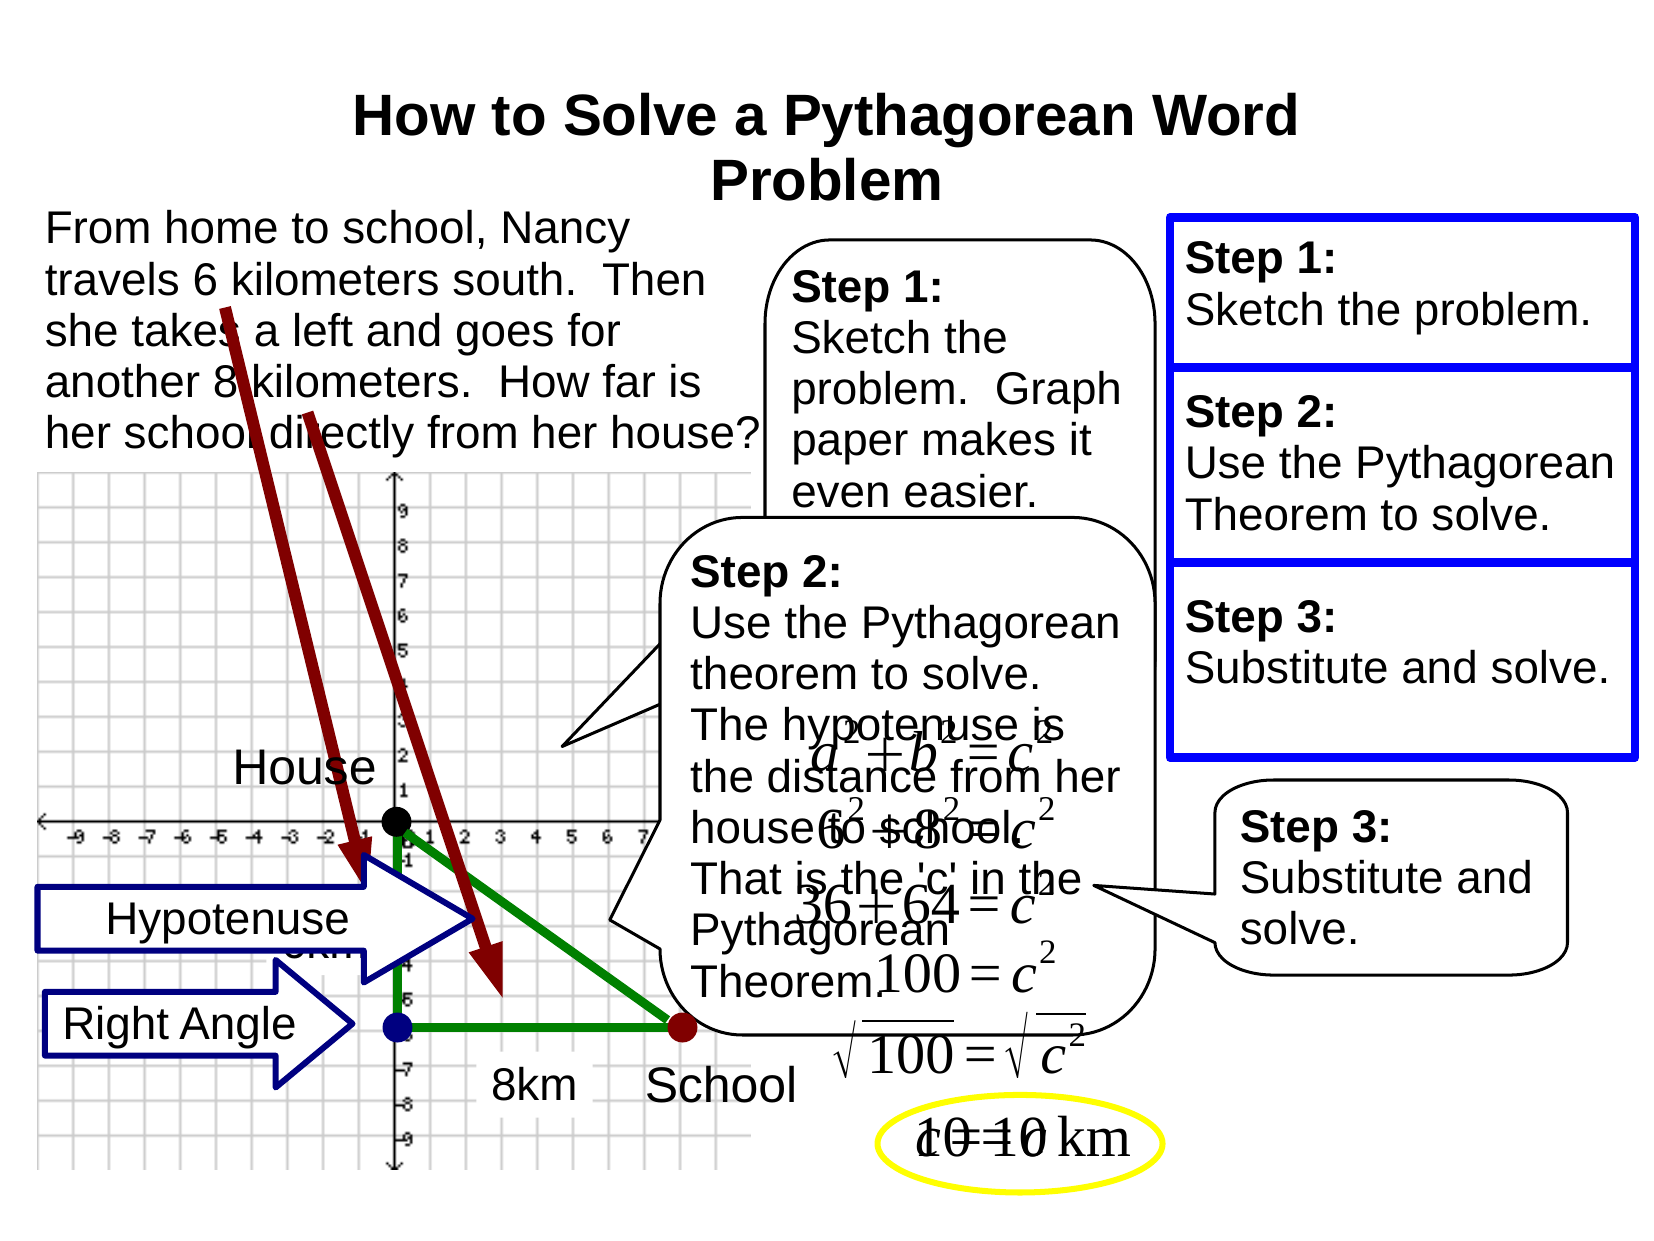

How to Solve a Pythagorean Word Problem
From home to school, Nancy
travels 6 kilometers south. Then
she takes a left and goes for
another 8 kilometers. How far is
her school directly from her house?
Step 1:
Sketch the problem.
Step 2:
Use the Pythagorean Theorem to solve.
Step 3:
Substitute and solve.
Step 1:
Sketch the problem. Graph paper makes it even easier. Starting from the origin is usually the simplest way.
Step 2:
Use the Pythagorean theorem to solve. The hypotenuse is the distance from her house to school. That is the 'c' in the Pythagorean Theorem.
House
Step 3:
Substitute and solve.
Hypotenuse
6km
Right Angle
School
8km